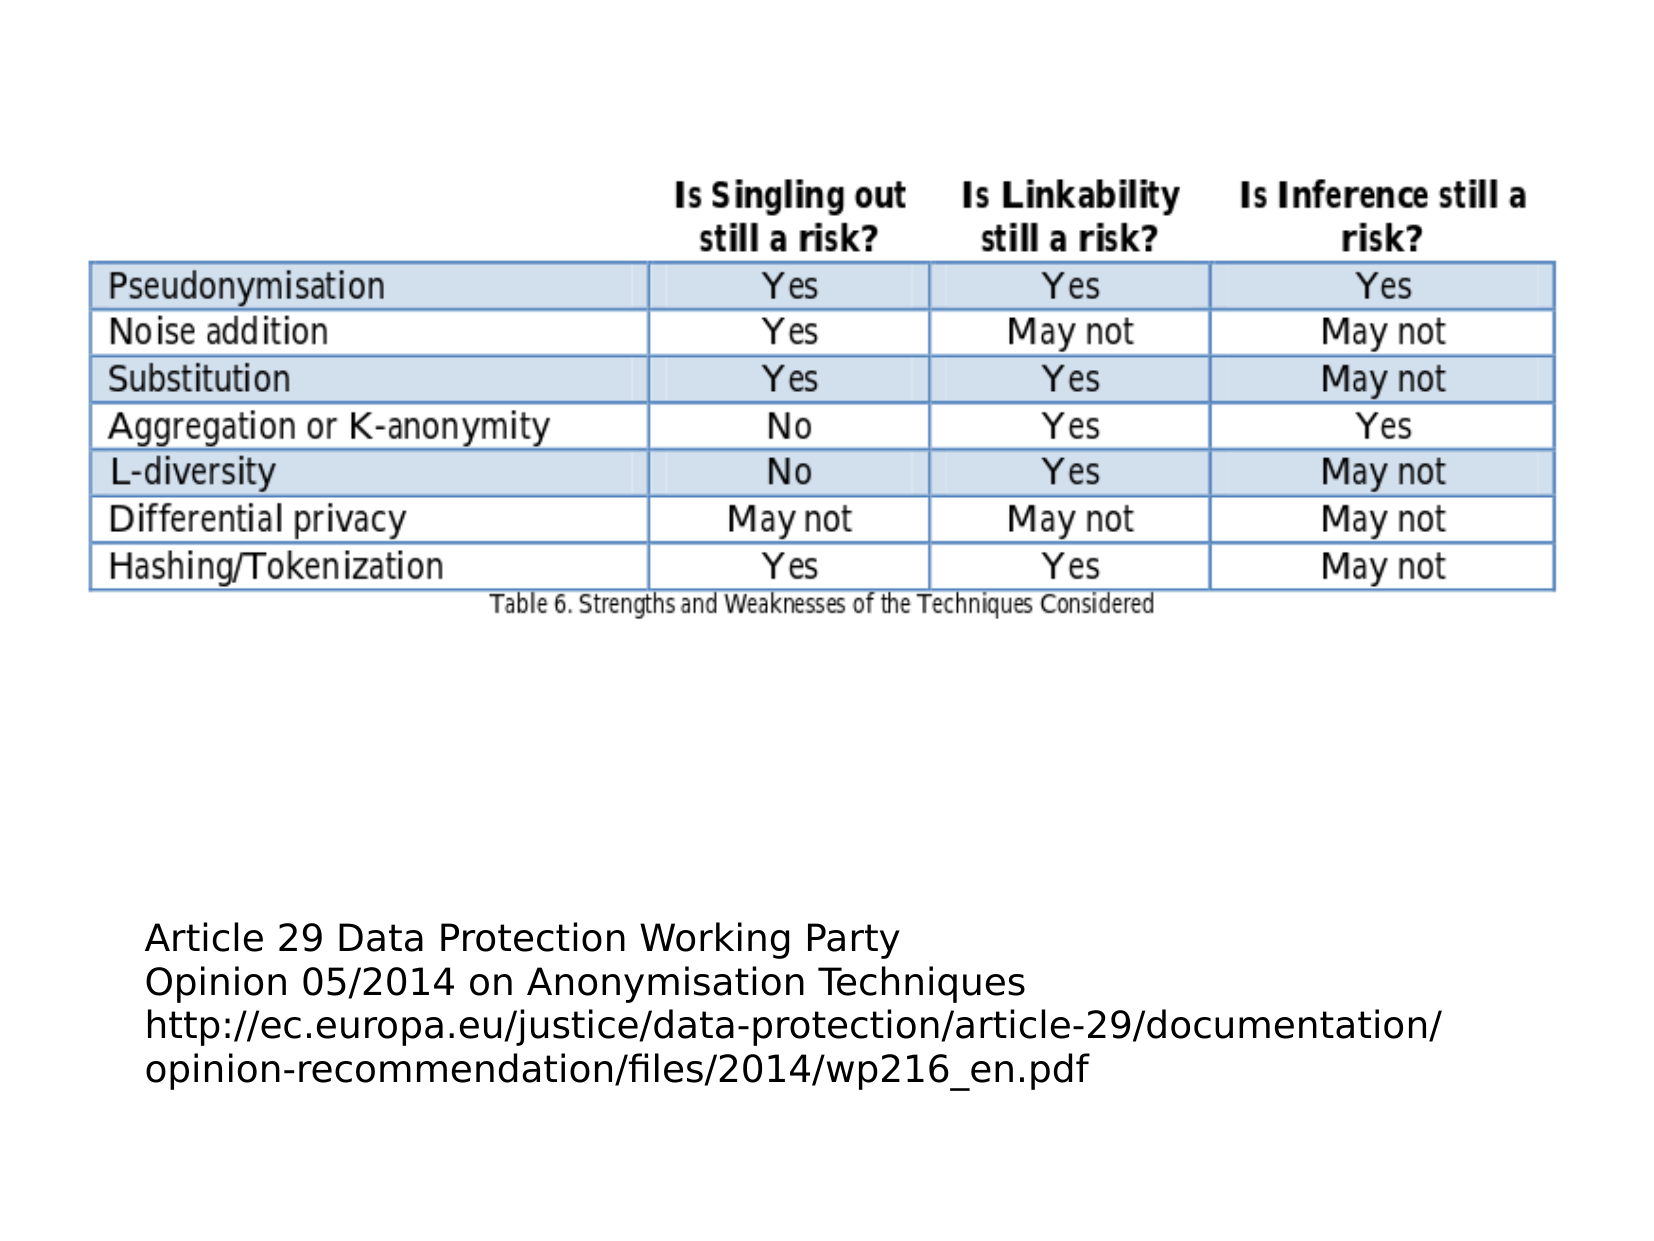

Article 29 Data Protection Working Party
Opinion 05/2014 on Anonymisation Techniques
http://ec.europa.eu/justice/data-protection/article-29/documentation/opinion-recommendation/files/2014/wp216_en.pdf